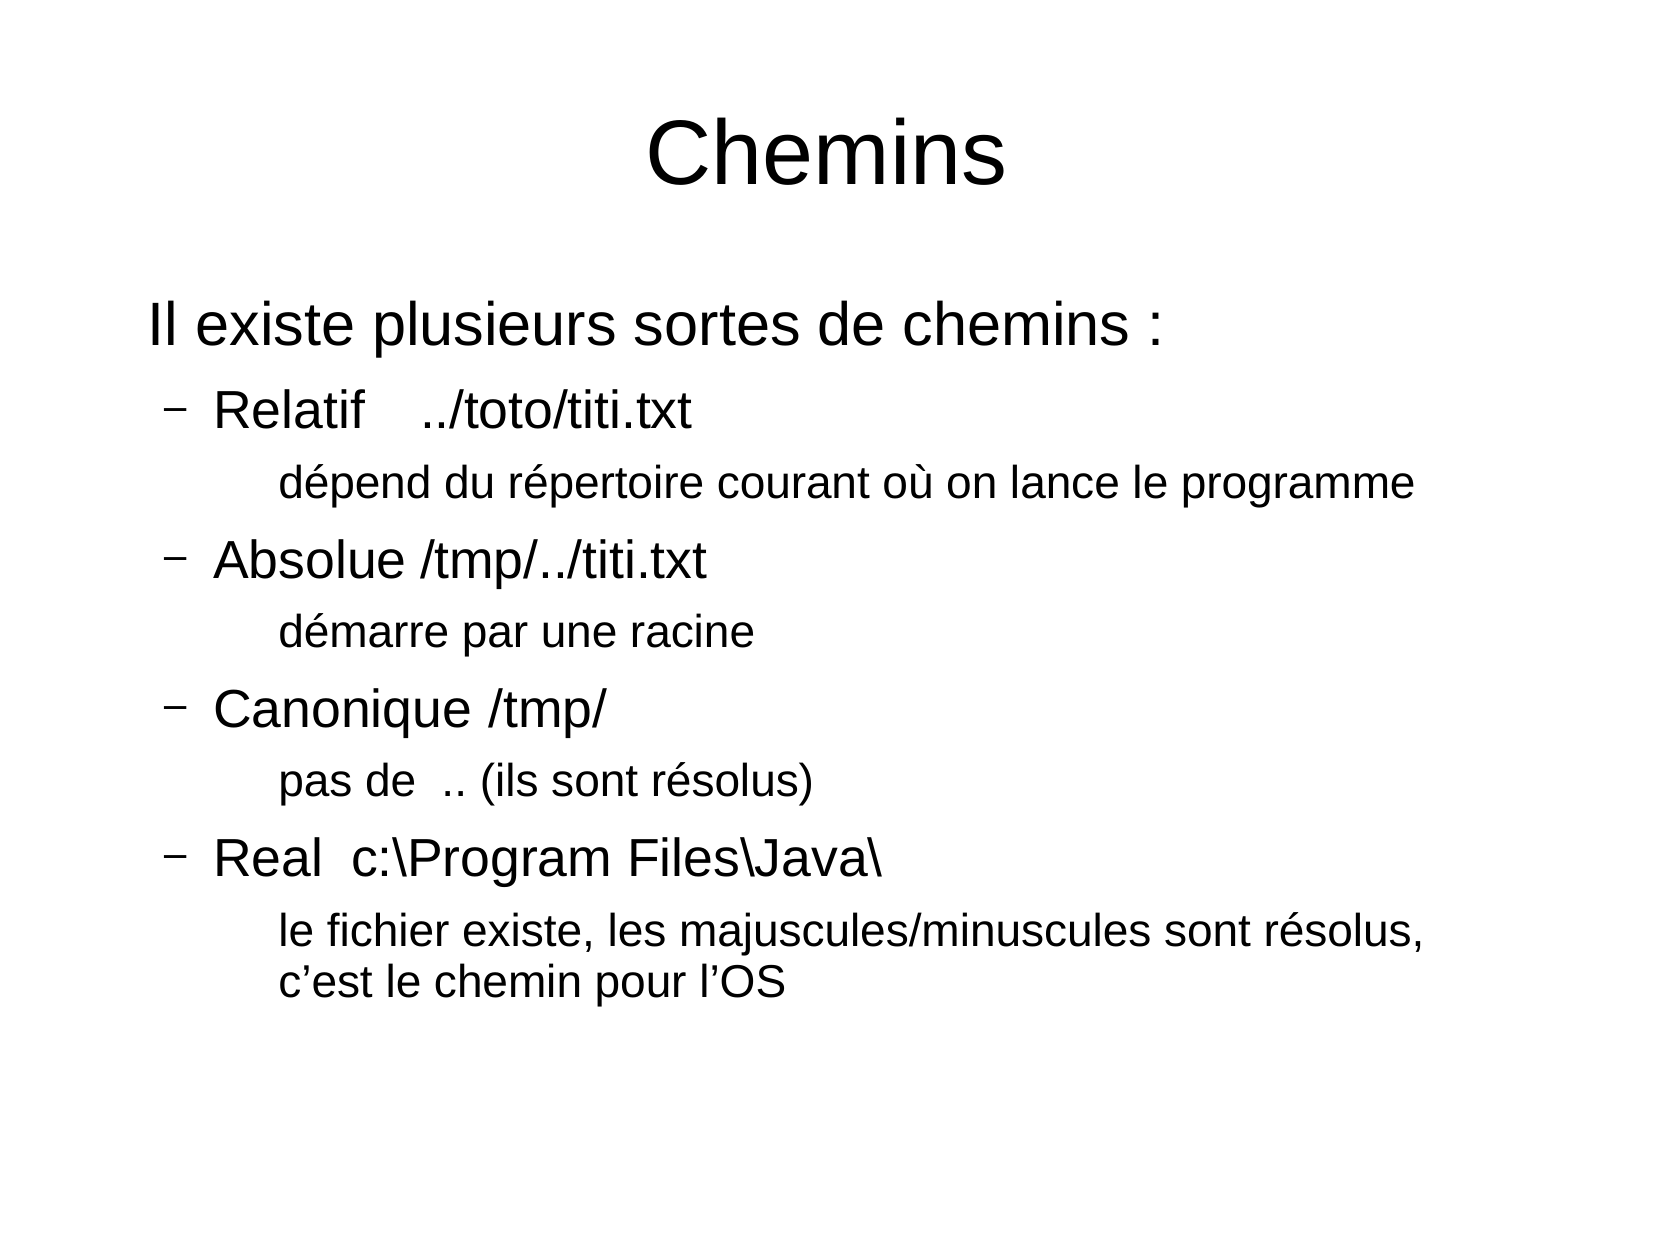

# Chemins
Il existe plusieurs sortes de chemins :
Relatif 		../toto/titi.txt
dépend du répertoire courant où on lance le programme
Absolue		/tmp/../titi.txt
démarre par une racine
Canonique	/tmp/
pas de .. (ils sont résolus)
Real			c:\Program Files\Java\
le fichier existe, les majuscules/minuscules sont résolus,
c’est le chemin pour l’OS